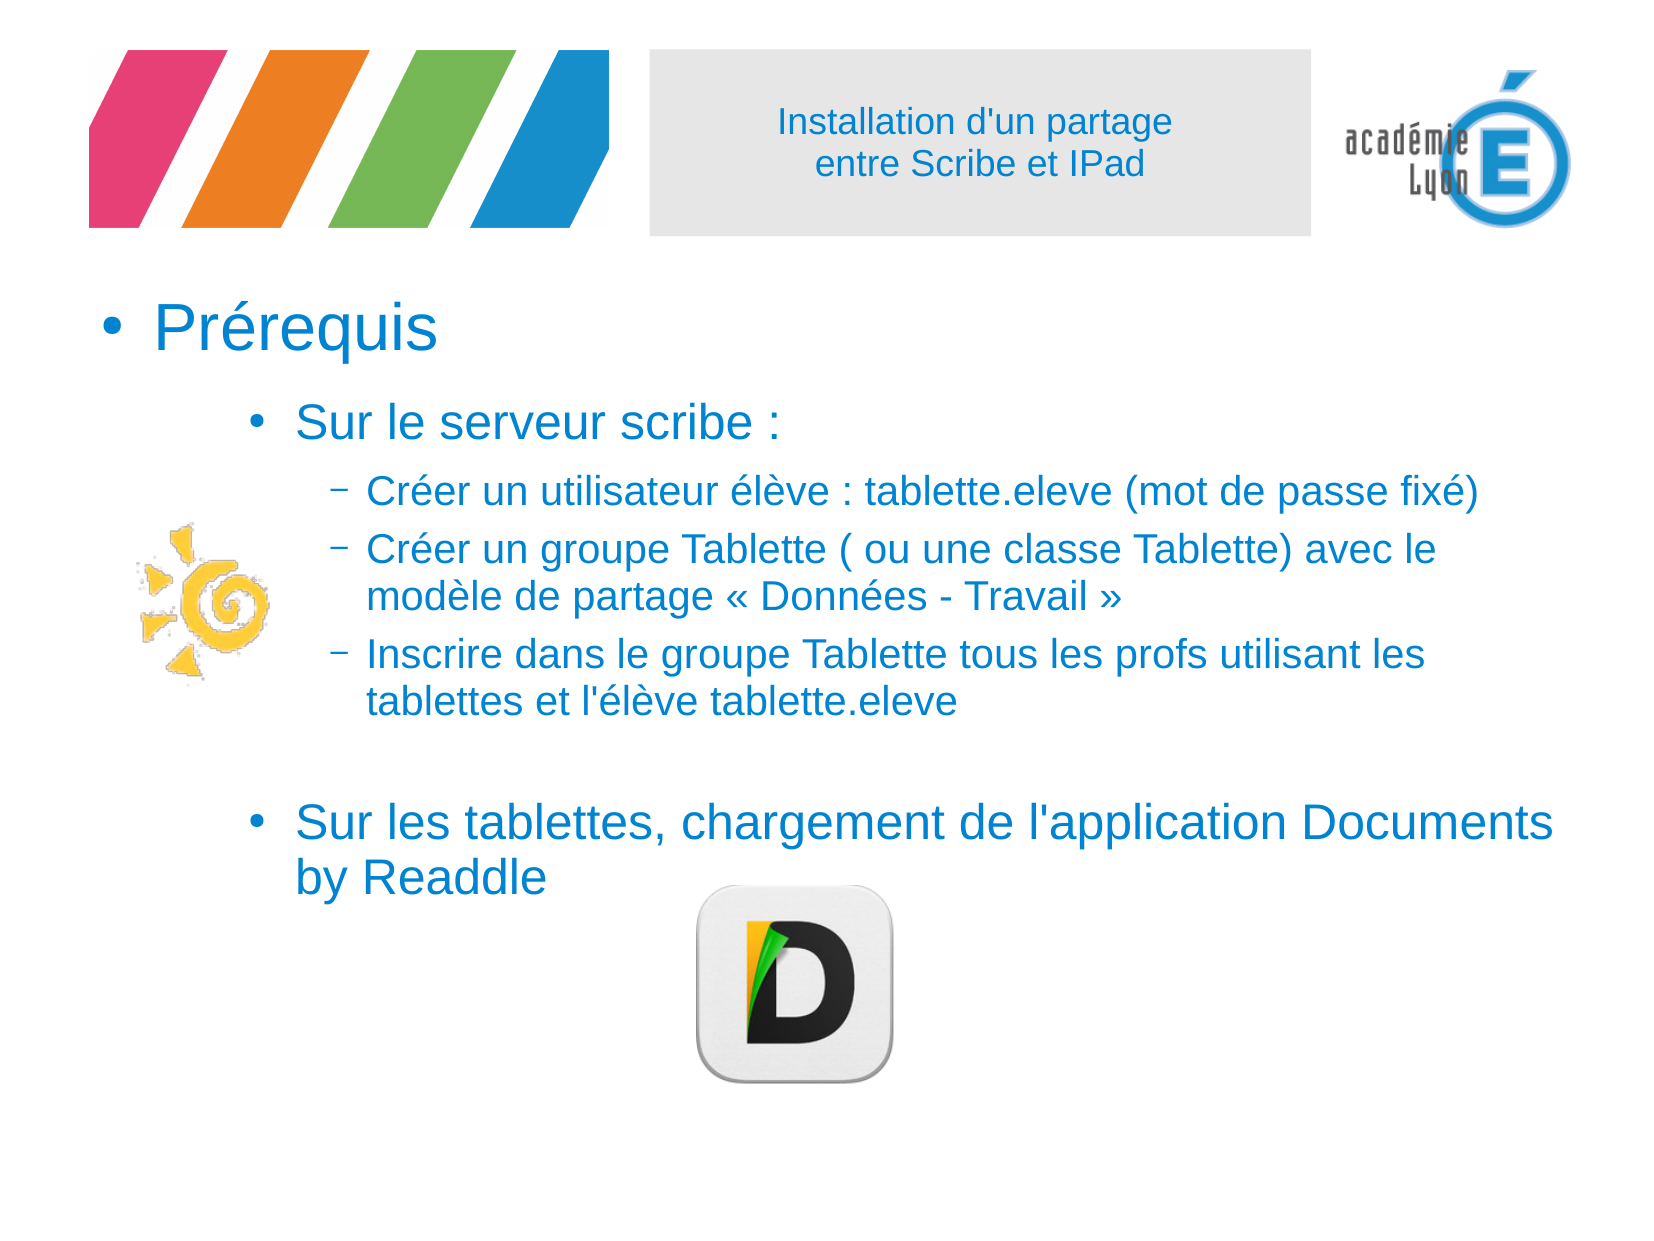

# Installation d'un partage entre Scribe et IPad
Prérequis
Sur le serveur scribe :
Créer un utilisateur élève : tablette.eleve (mot de passe fixé)
Créer un groupe Tablette ( ou une classe Tablette) avec le modèle de partage « Données - Travail »
Inscrire dans le groupe Tablette tous les profs utilisant les tablettes et l'élève tablette.eleve
Sur les tablettes, chargement de l'application Documents by Readdle